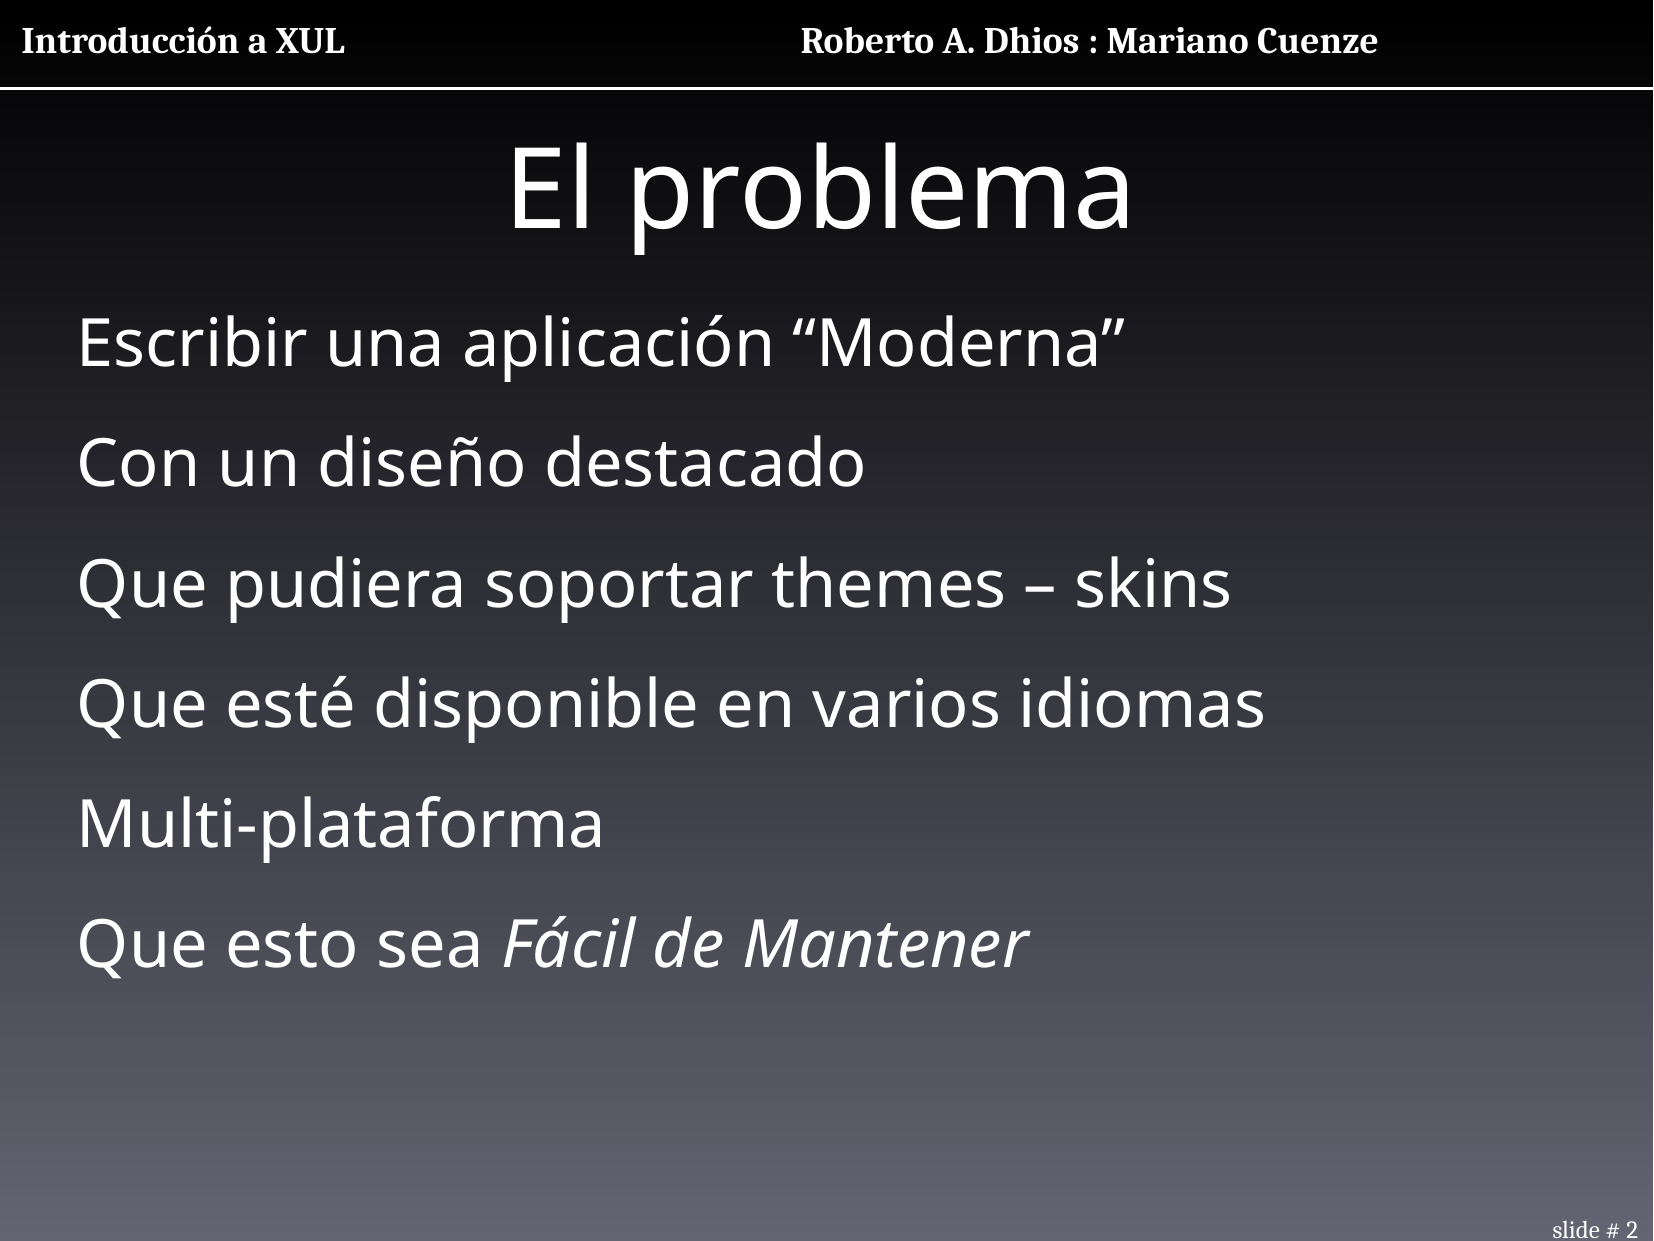

Introducción a XUL						 Roberto A. Dhios : Mariano Cuenze
# El problema
Escribir una aplicación “Moderna”
Con un diseño destacado
Que pudiera soportar themes – skins
Que esté disponible en varios idiomas
Multi-plataforma
Que esto sea Fácil de Mantener